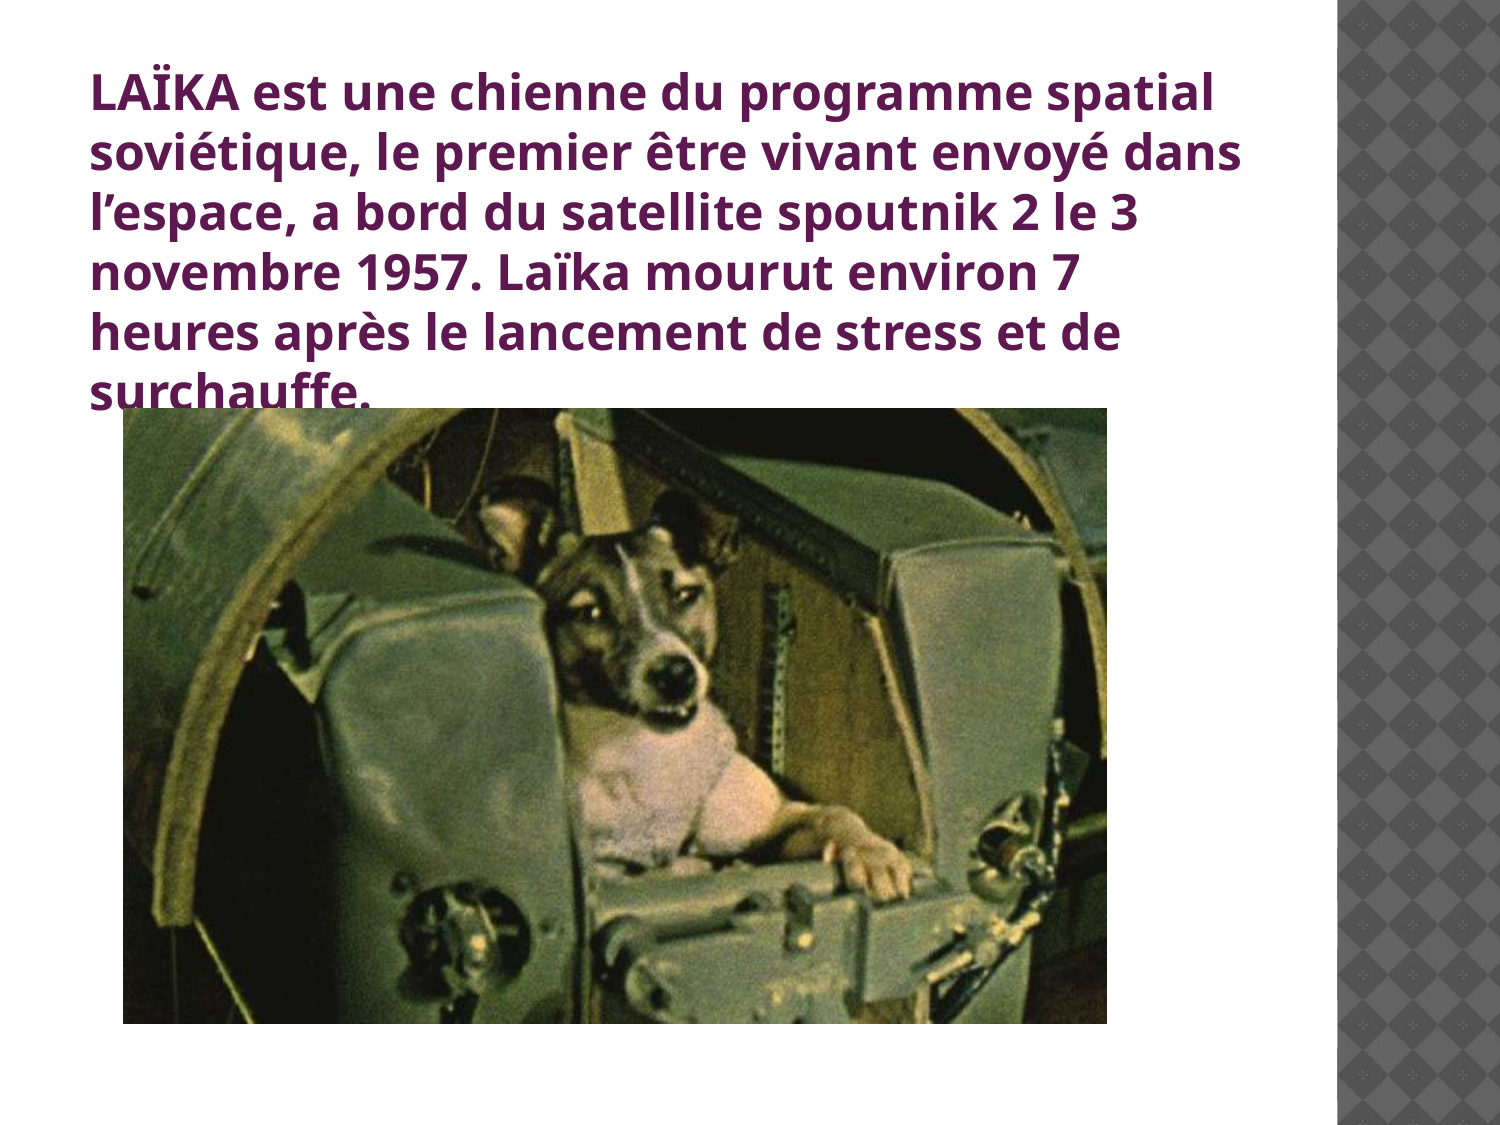

# LAÏKA est une chienne du programme spatial soviétique, le premier être vivant envoyé dans l’espace, a bord du satellite spoutnik 2 le 3 novembre 1957. Laïka mourut environ 7 heures après le lancement de stress et de surchauffe.